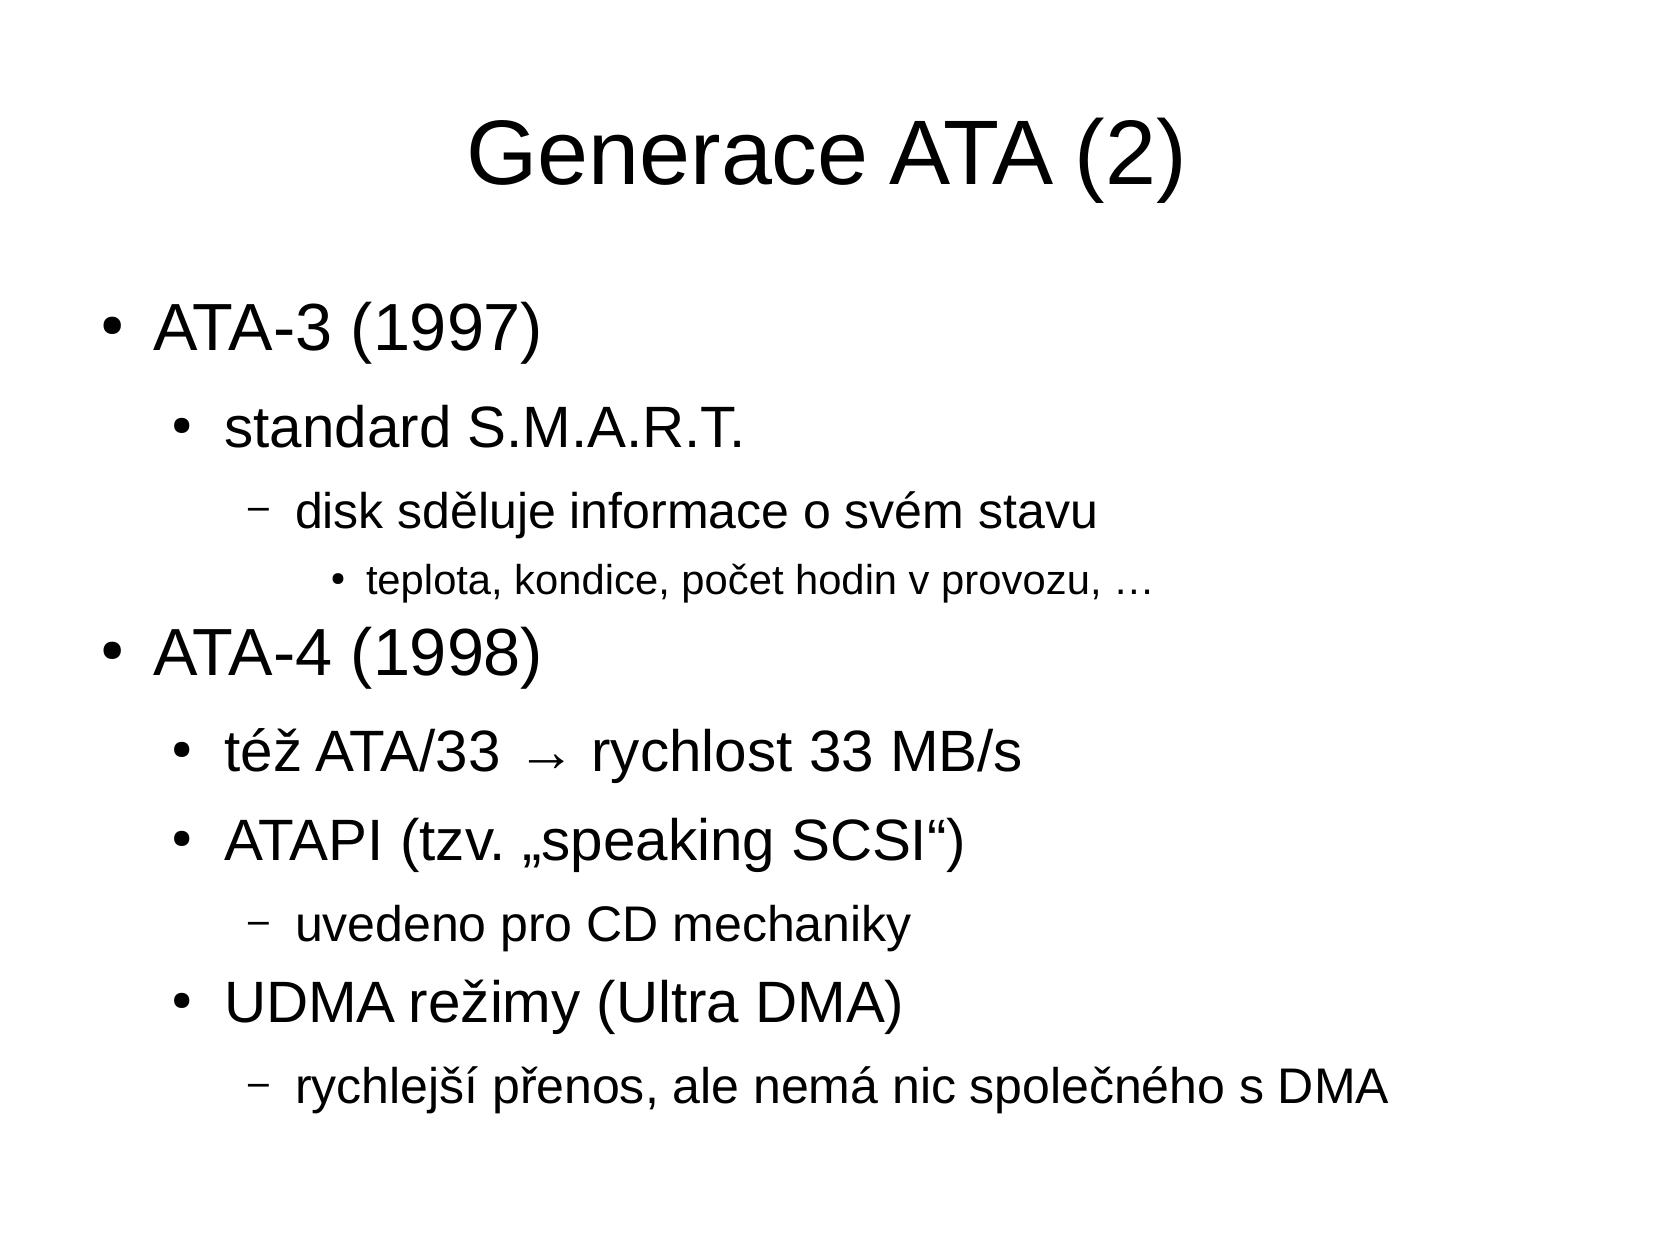

# Generace ATA (2)
ATA-3 (1997)
standard S.M.A.R.T.
disk sděluje informace o svém stavu
teplota, kondice, počet hodin v provozu, …
ATA-4 (1998)
též ATA/33 → rychlost 33 MB/s
ATAPI (tzv. „speaking SCSI“)
uvedeno pro CD mechaniky
UDMA režimy (Ultra DMA)
rychlejší přenos, ale nemá nic společného s DMA